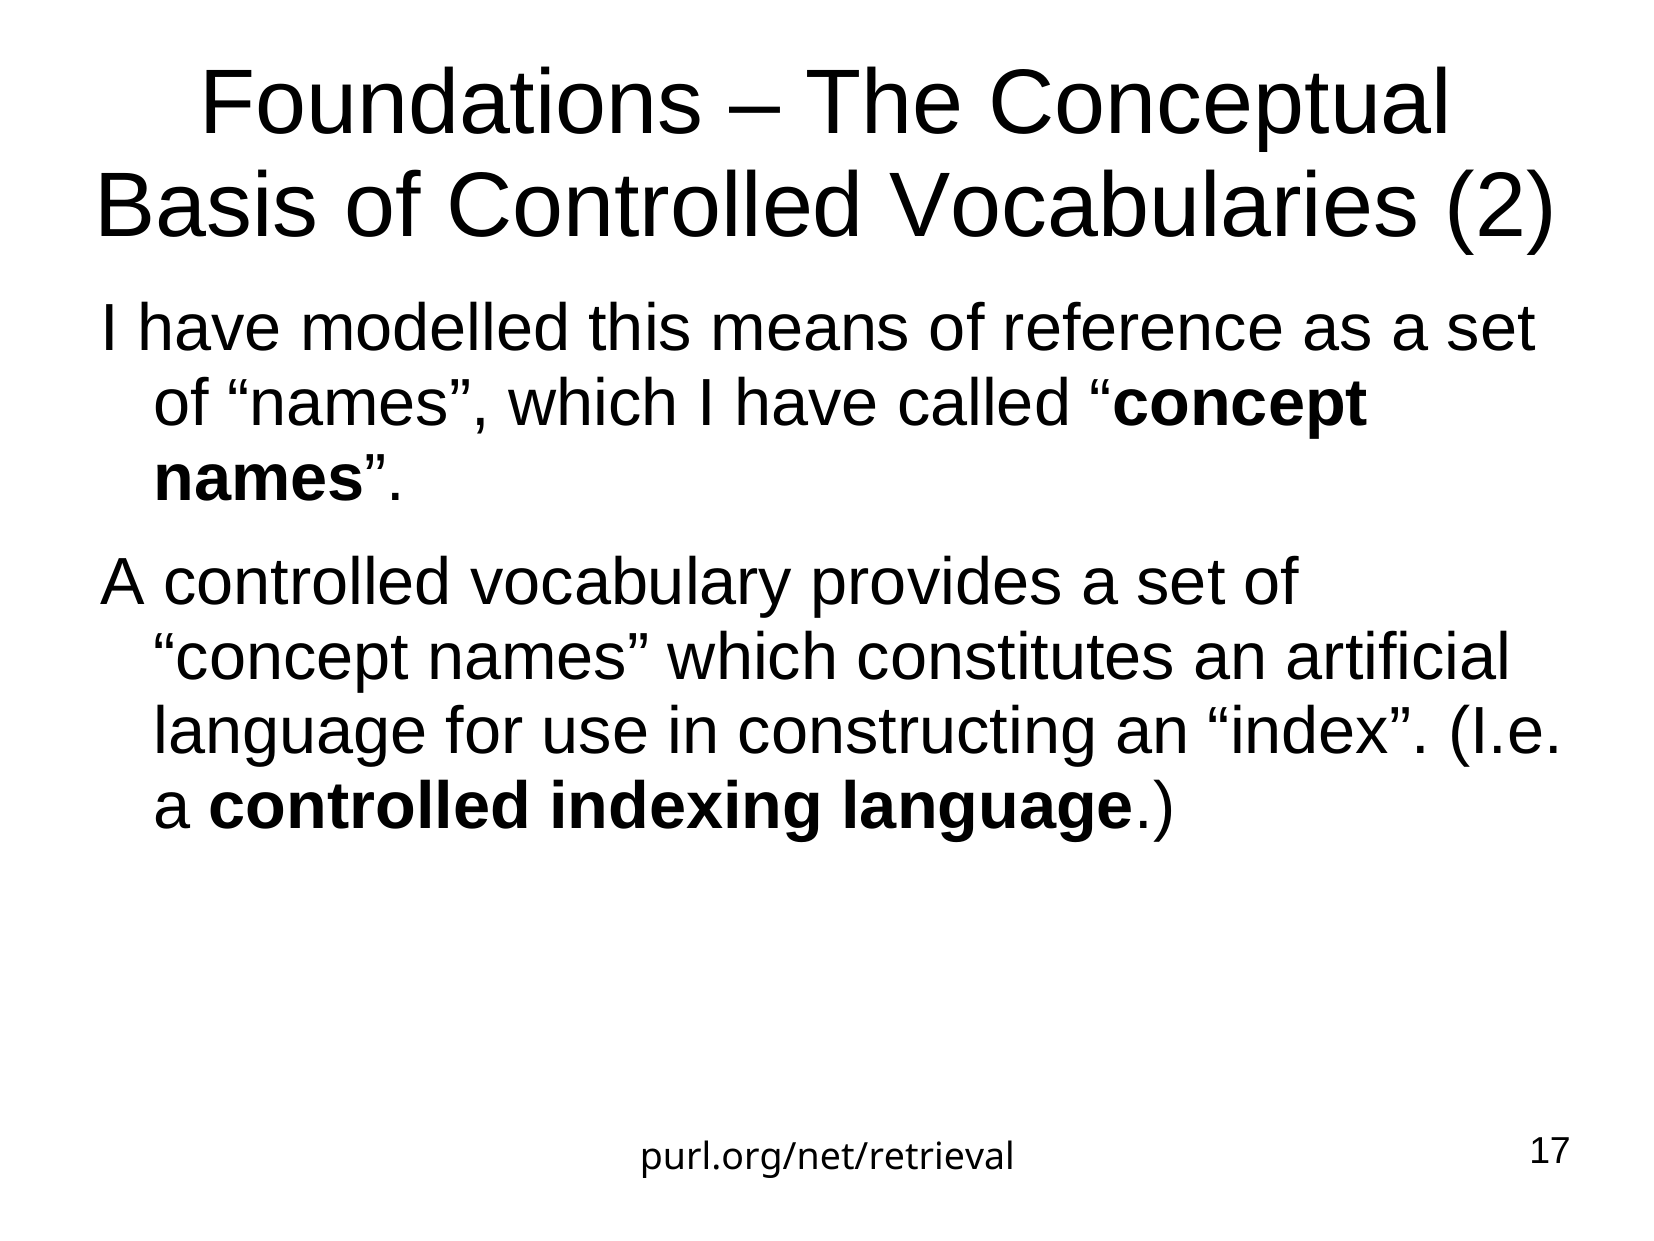

# Foundations – The Conceptual Basis of Controlled Vocabularies (2)
I have modelled this means of reference as a set of “names”, which I have called “concept names”.
A controlled vocabulary provides a set of “concept names” which constitutes an artificial language for use in constructing an “index”. (I.e. a controlled indexing language.)
purl.org/net/retrieval
17